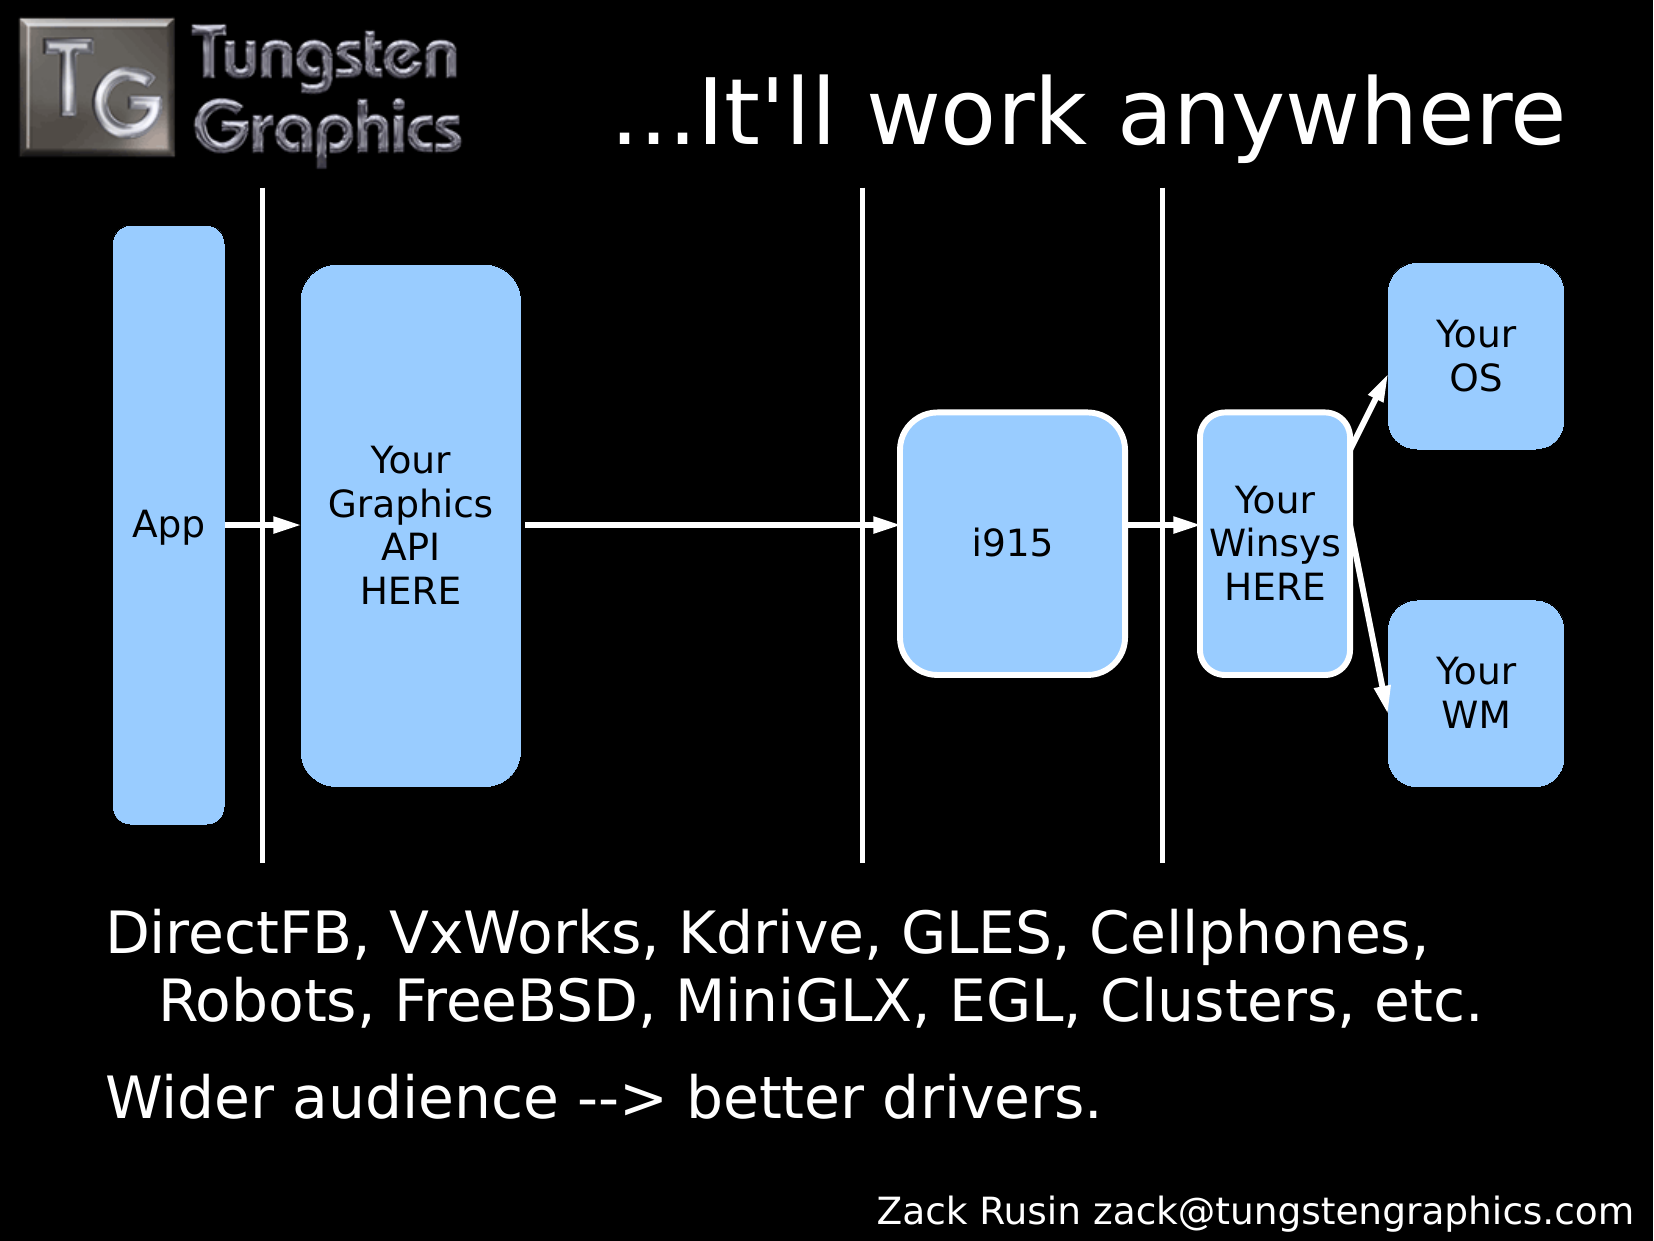

# ...It'll work anywhere
App
Your
OS
Your
Graphics
API
HERE
i915
Your
Winsys
HERE
Your
WM
DirectFB, VxWorks, Kdrive, GLES, Cellphones, Robots, FreeBSD, MiniGLX, EGL, Clusters, etc.
Wider audience --> better drivers.
Zack Rusin zack@tungstengraphics.com